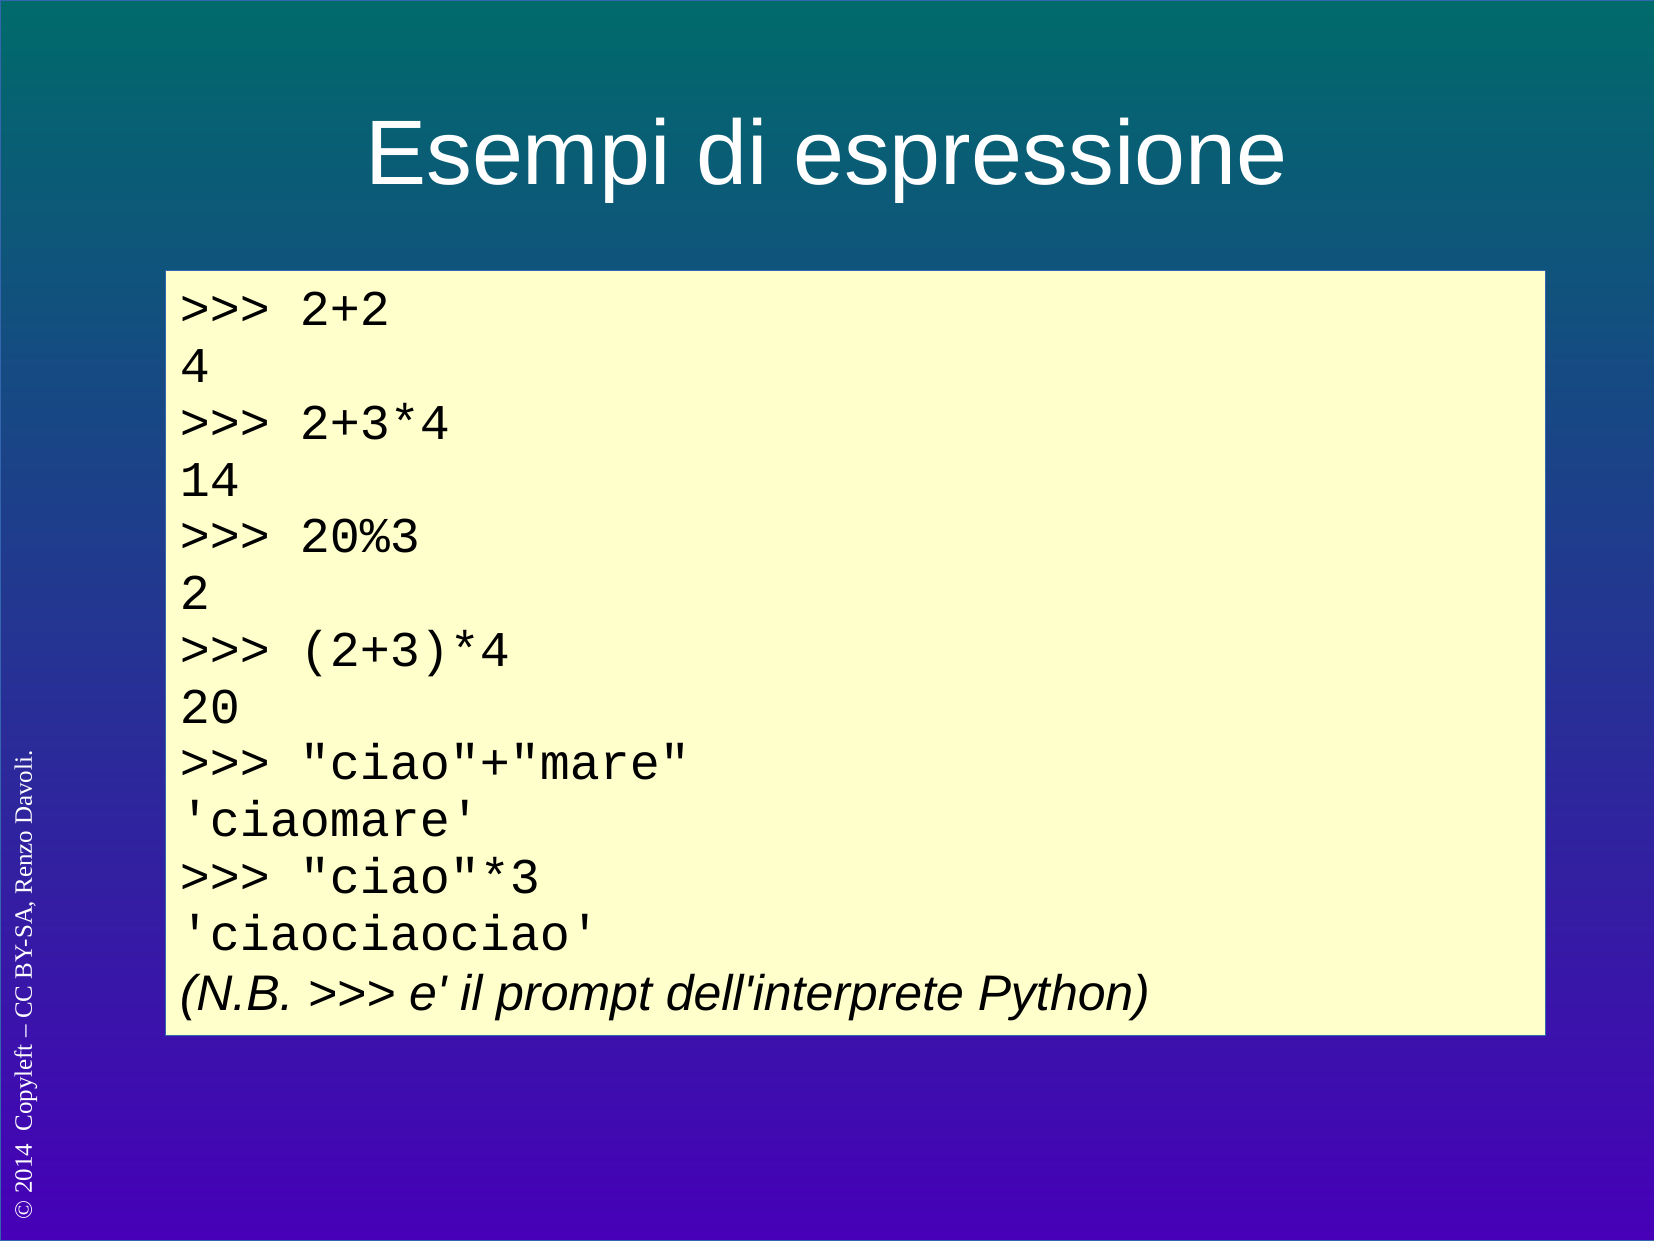

# Esempi di espressione
>>> 2+2
4
>>> 2+3*4
14
>>> 20%3
2
>>> (2+3)*4
20
>>> "ciao"+"mare"
'ciaomare'
>>> "ciao"*3
'ciaociaociao'
(N.B. >>> e' il prompt dell'interprete Python)